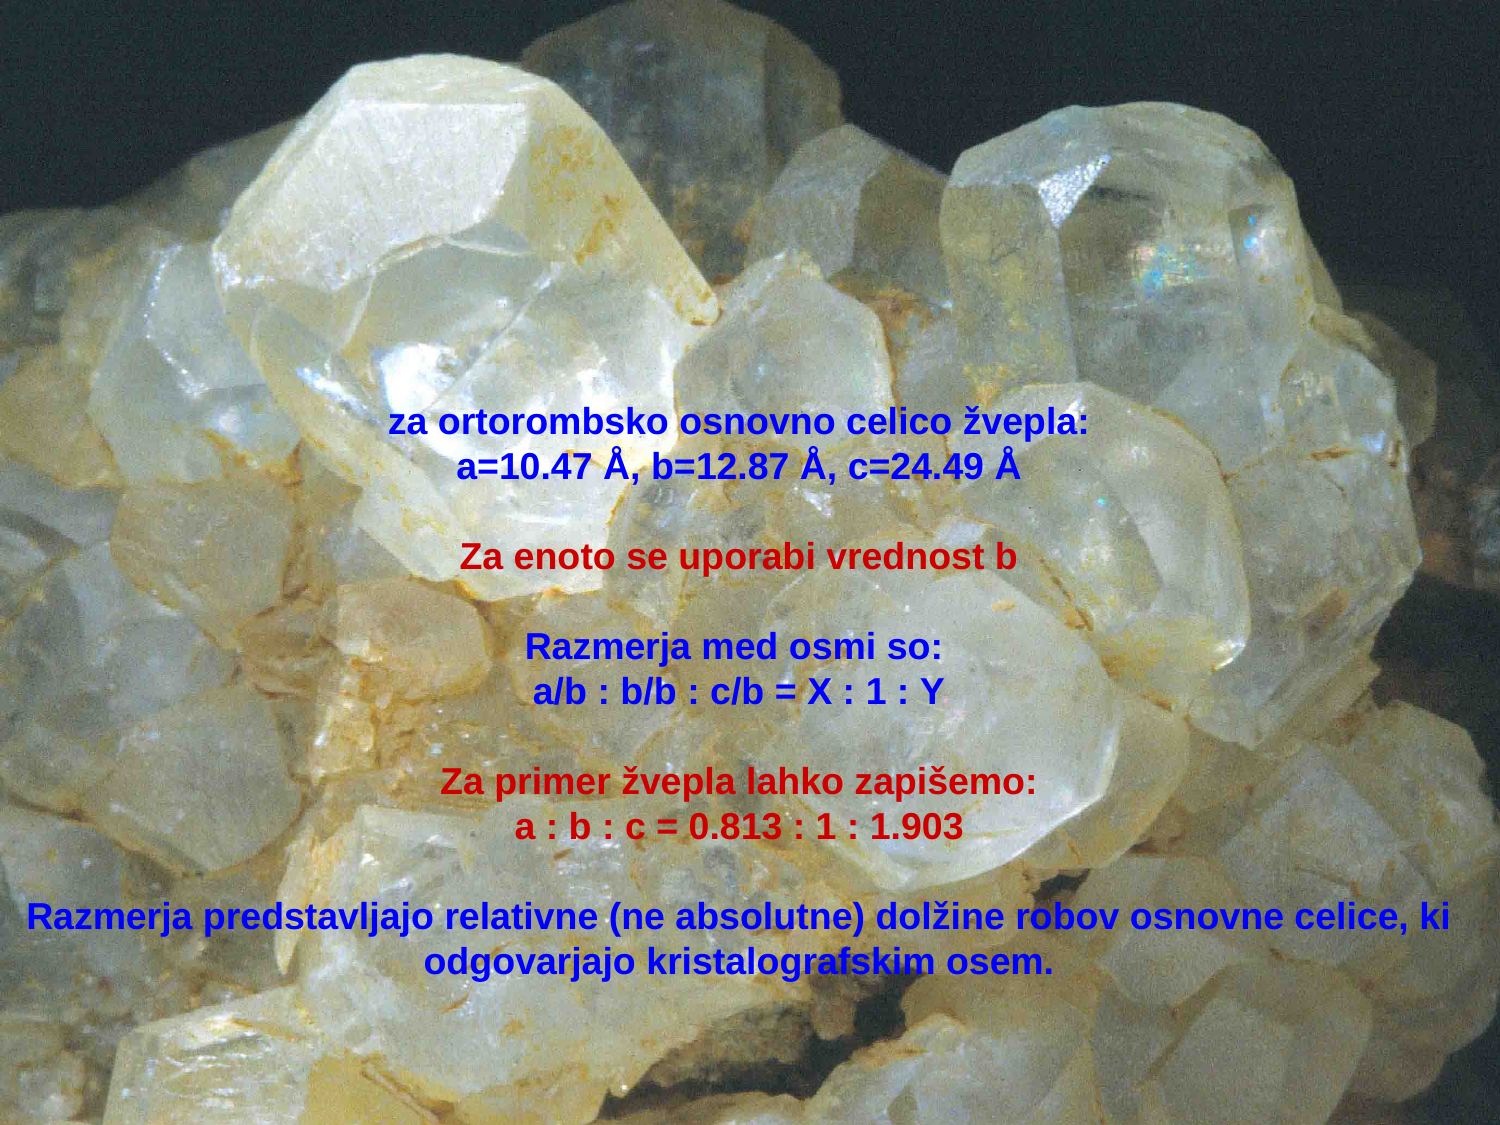

za ortorombsko osnovno celico žvepla:
a=10.47 Å, b=12.87 Å, c=24.49 Å
Za enoto se uporabi vrednost b
Razmerja med osmi so:
a/b : b/b : c/b = X : 1 : Y
Za primer žvepla lahko zapišemo:
a : b : c = 0.813 : 1 : 1.903
Razmerja predstavljajo relativne (ne absolutne) dolžine robov osnovne celice, ki odgovarjajo kristalografskim osem.